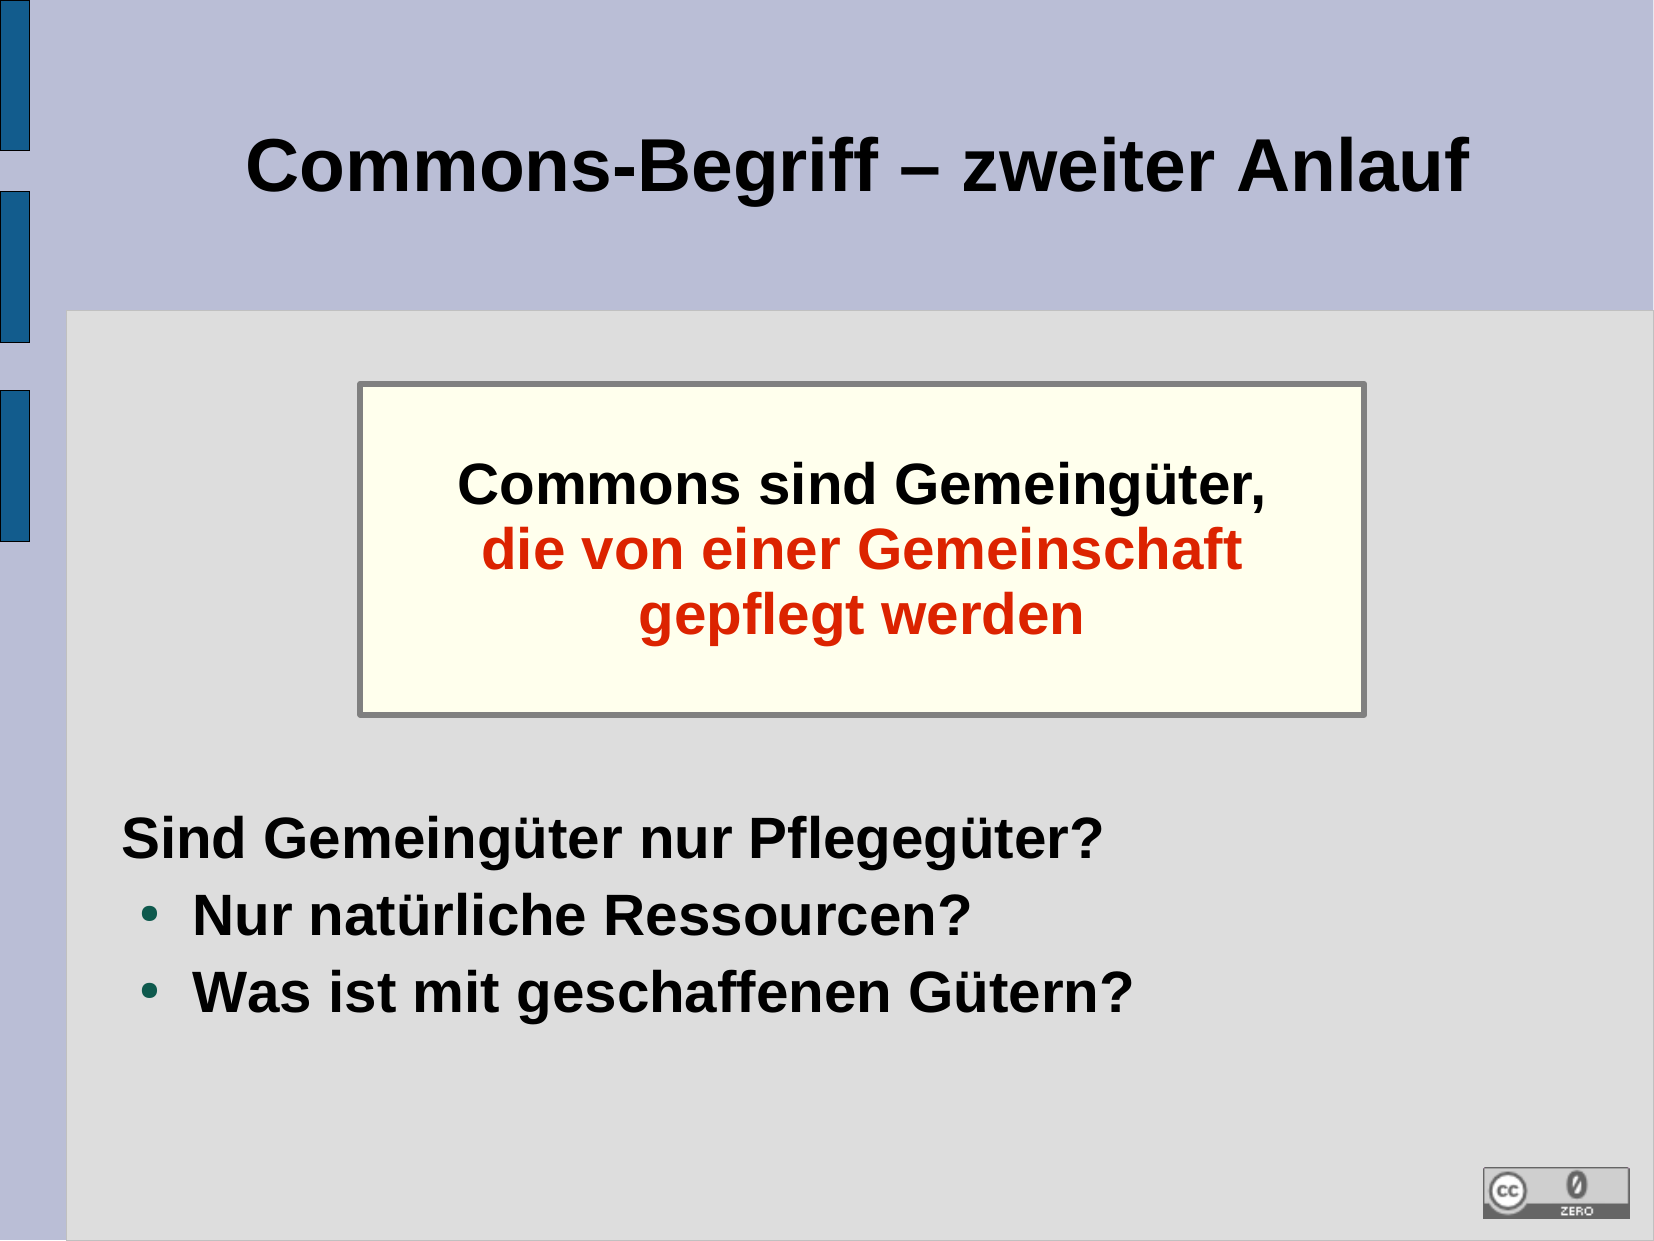

# Commons-Begriff – zweiter Anlauf
Sind Gemeingüter nur Pflegegüter?
Nur natürliche Ressourcen?
Was ist mit geschaffenen Gütern?
Commons sind Gemeingüter,
die von einer Gemeinschaft
gepflegt werden